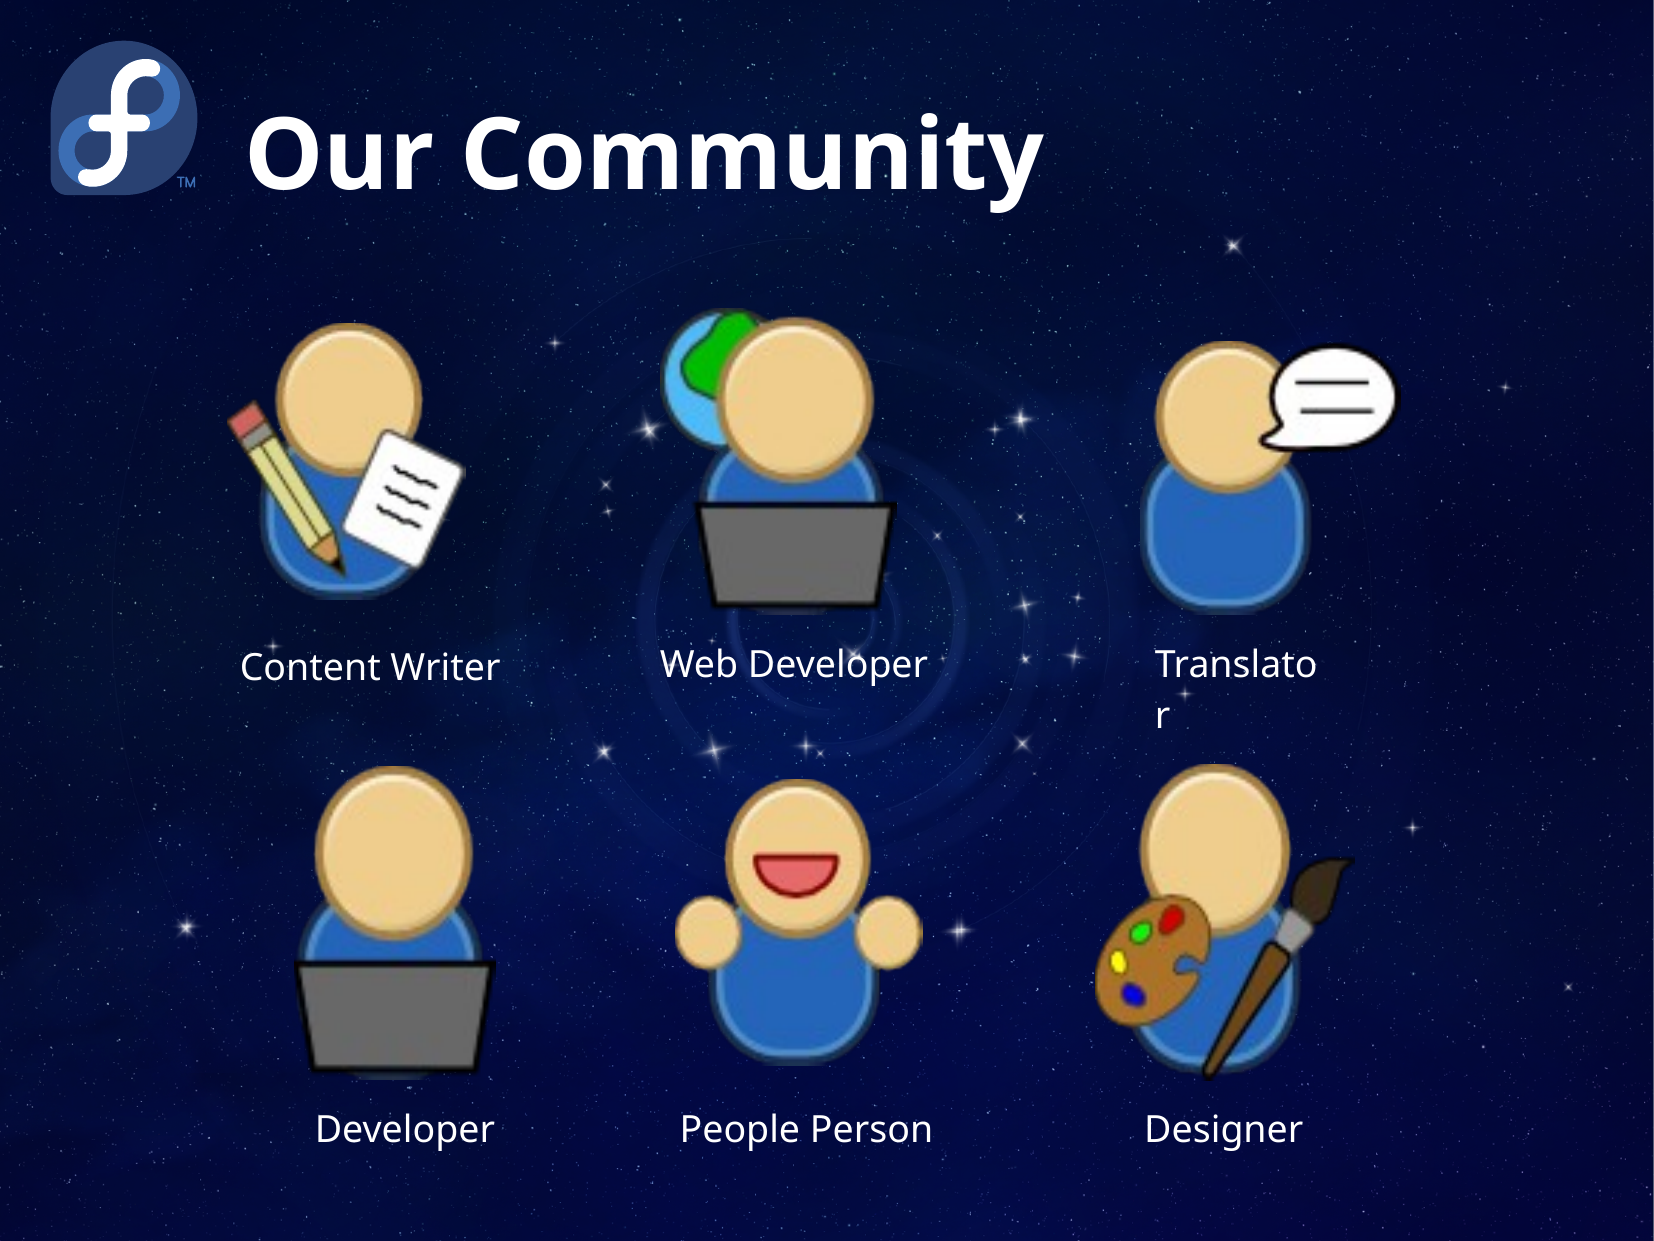

Our Community
Web Developer
Translator
Content Writer
Developer
People Person
Designer